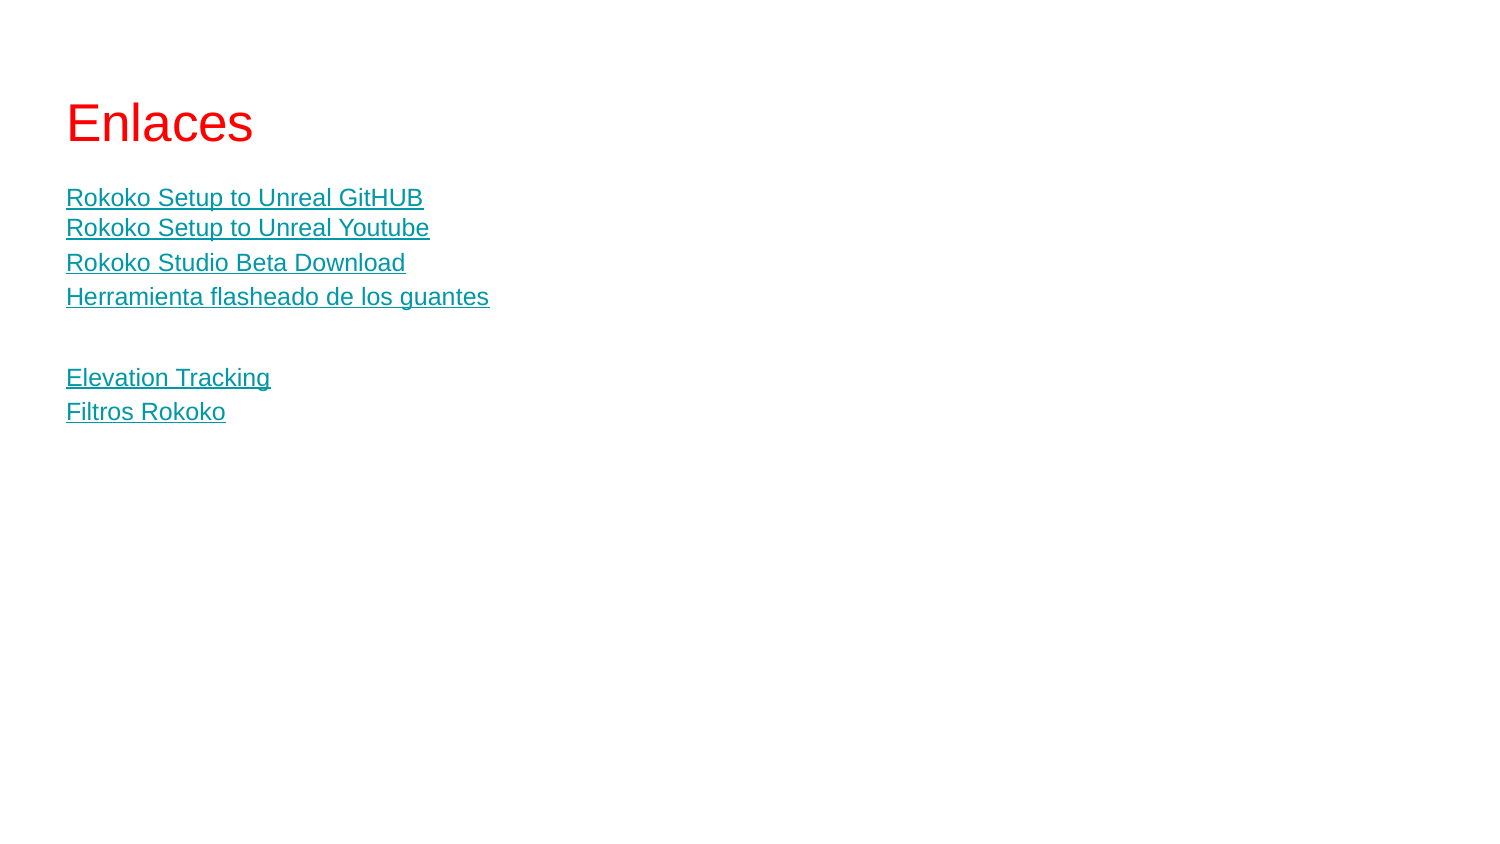

# Enlaces
Rokoko Setup to Unreal GitHUB
Rokoko Setup to Unreal Youtube
Rokoko Studio Beta Download
Herramienta flasheado de los guantes
Elevation Tracking
Filtros Rokoko